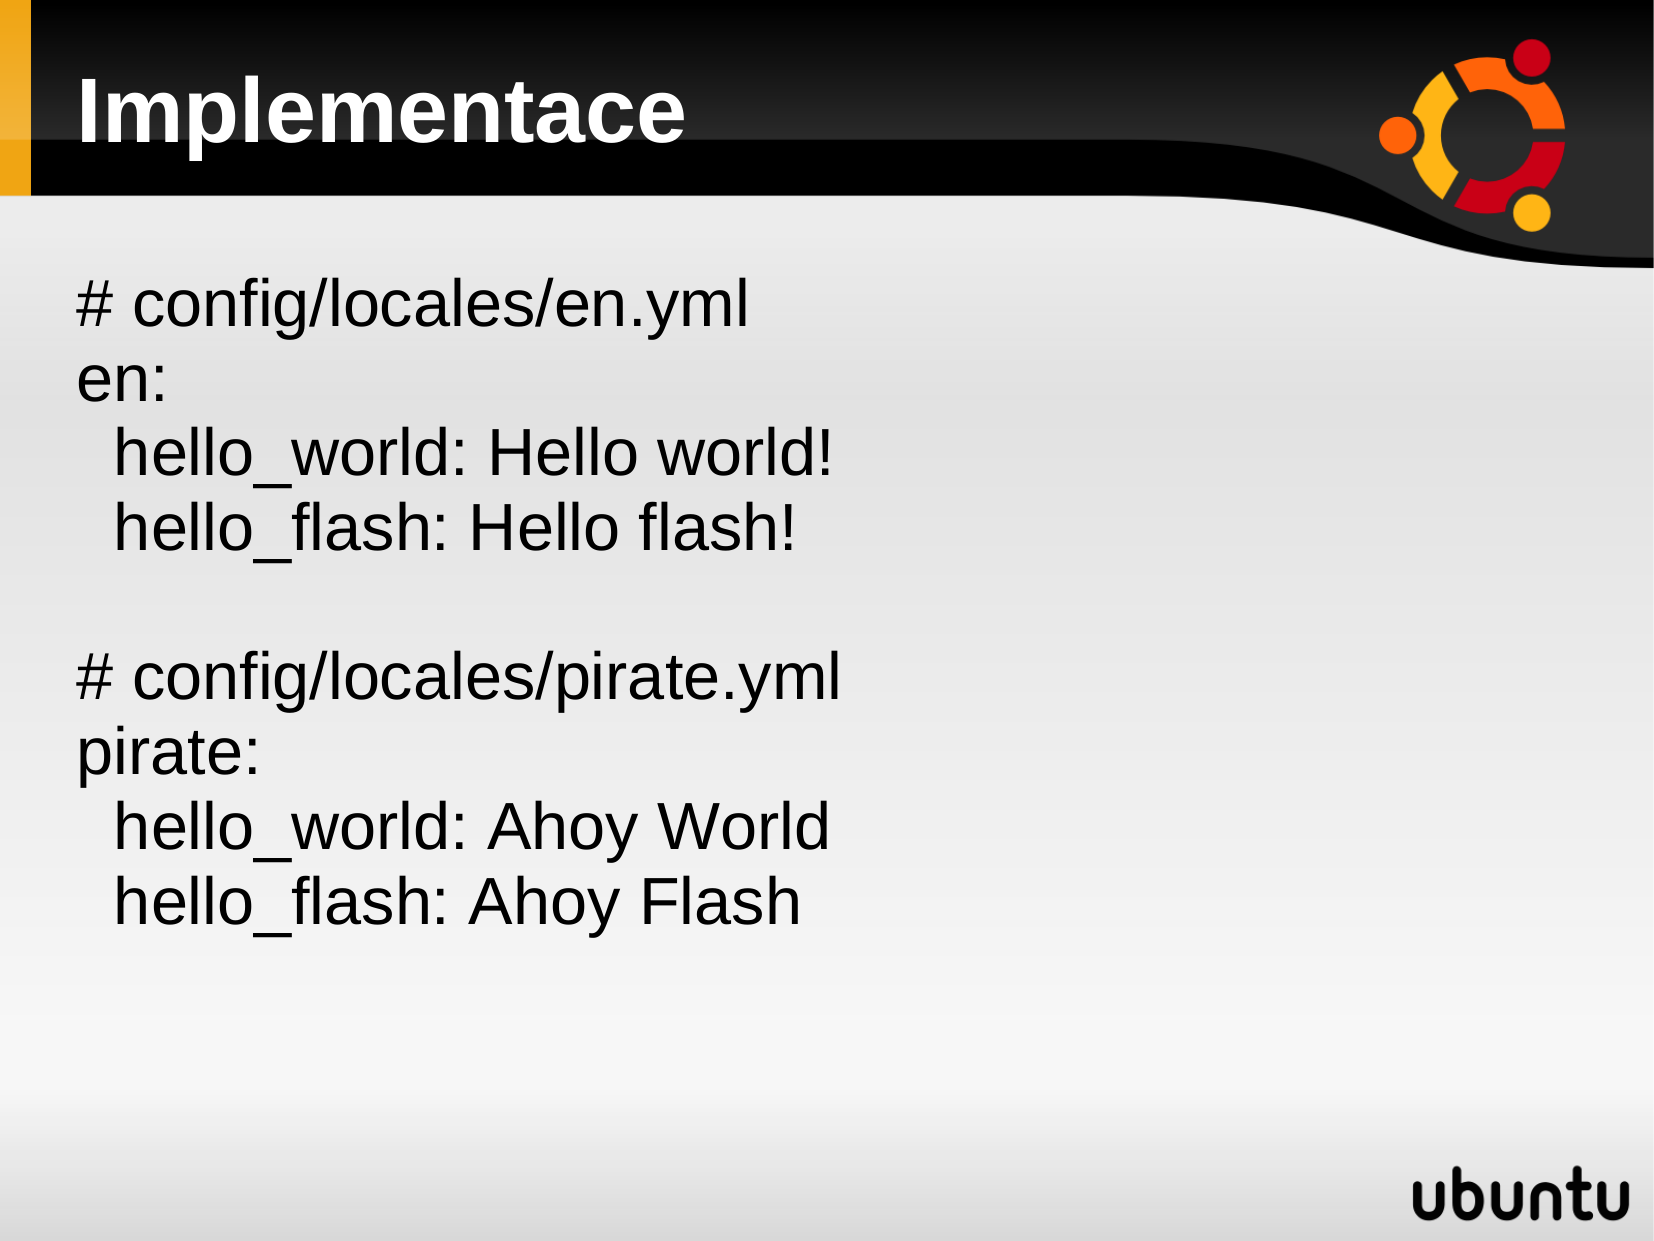

# Implementace
# config/locales/en.yml
en:
 hello_world: Hello world!
 hello_flash: Hello flash!
# config/locales/pirate.yml
pirate:
 hello_world: Ahoy World
 hello_flash: Ahoy Flash